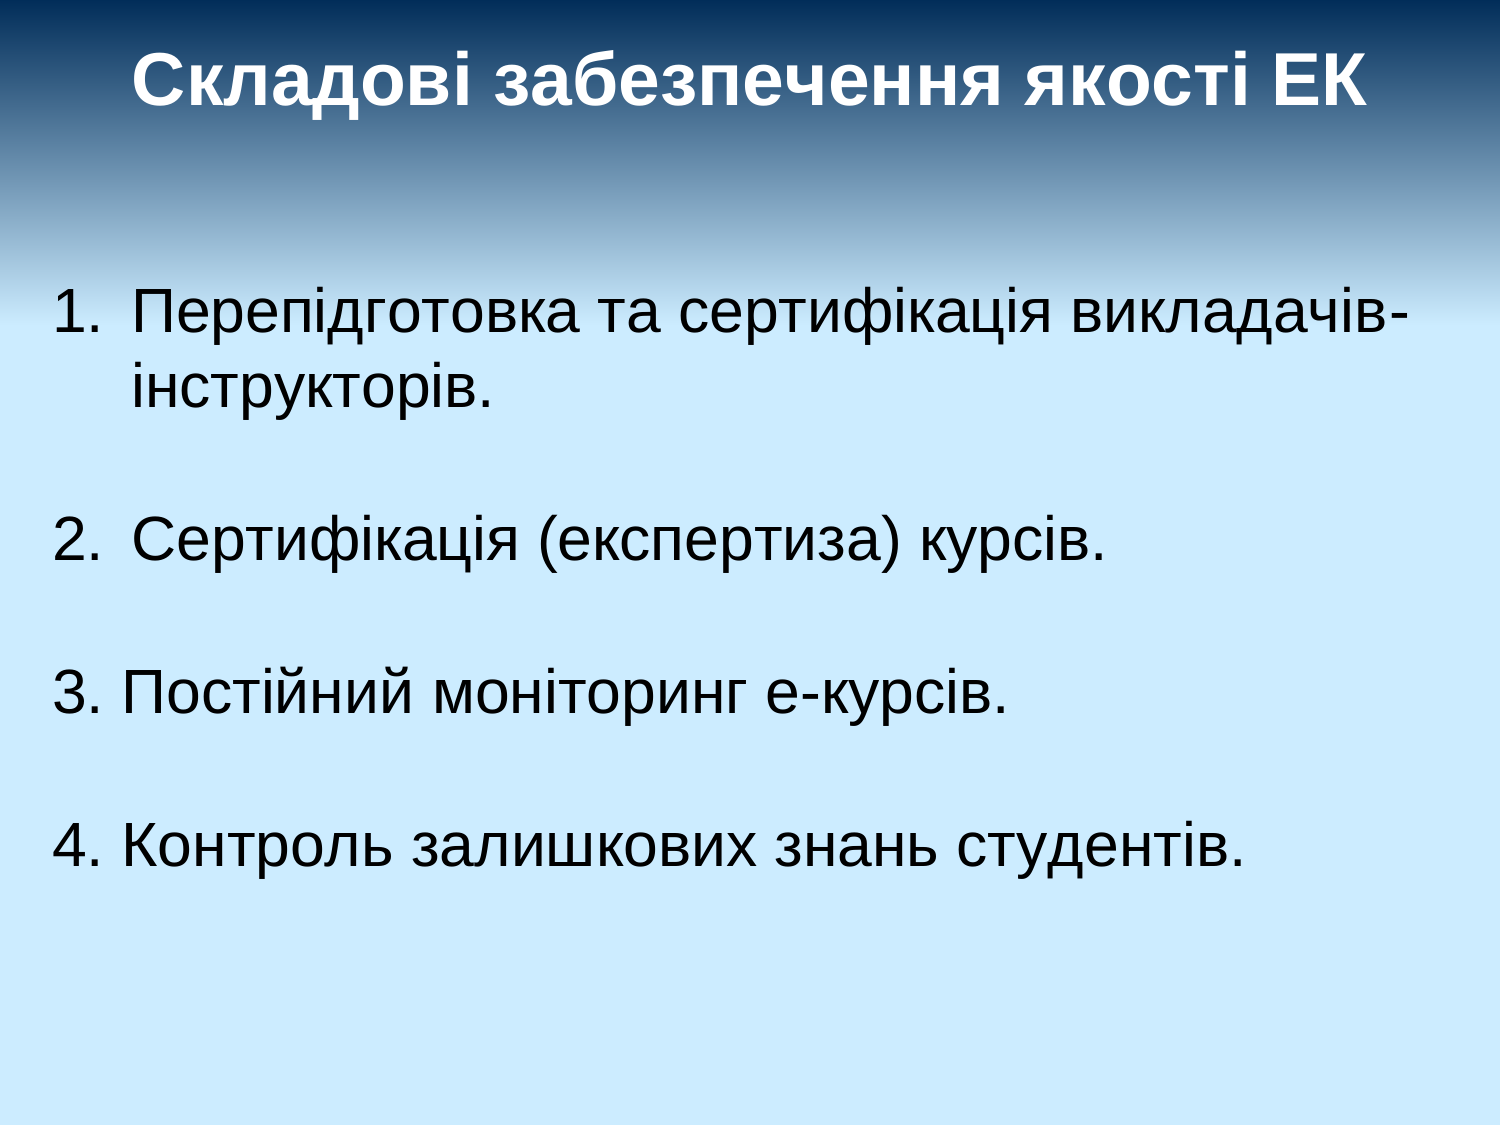

# Складові забезпечення якості ЕК
Перепідготовка та сертифікація викладачів-інструкторів.
Сертифікація (експертиза) курсів.
3. Постійний моніторинг е-курсів.
4. Контроль залишкових знань студентів.